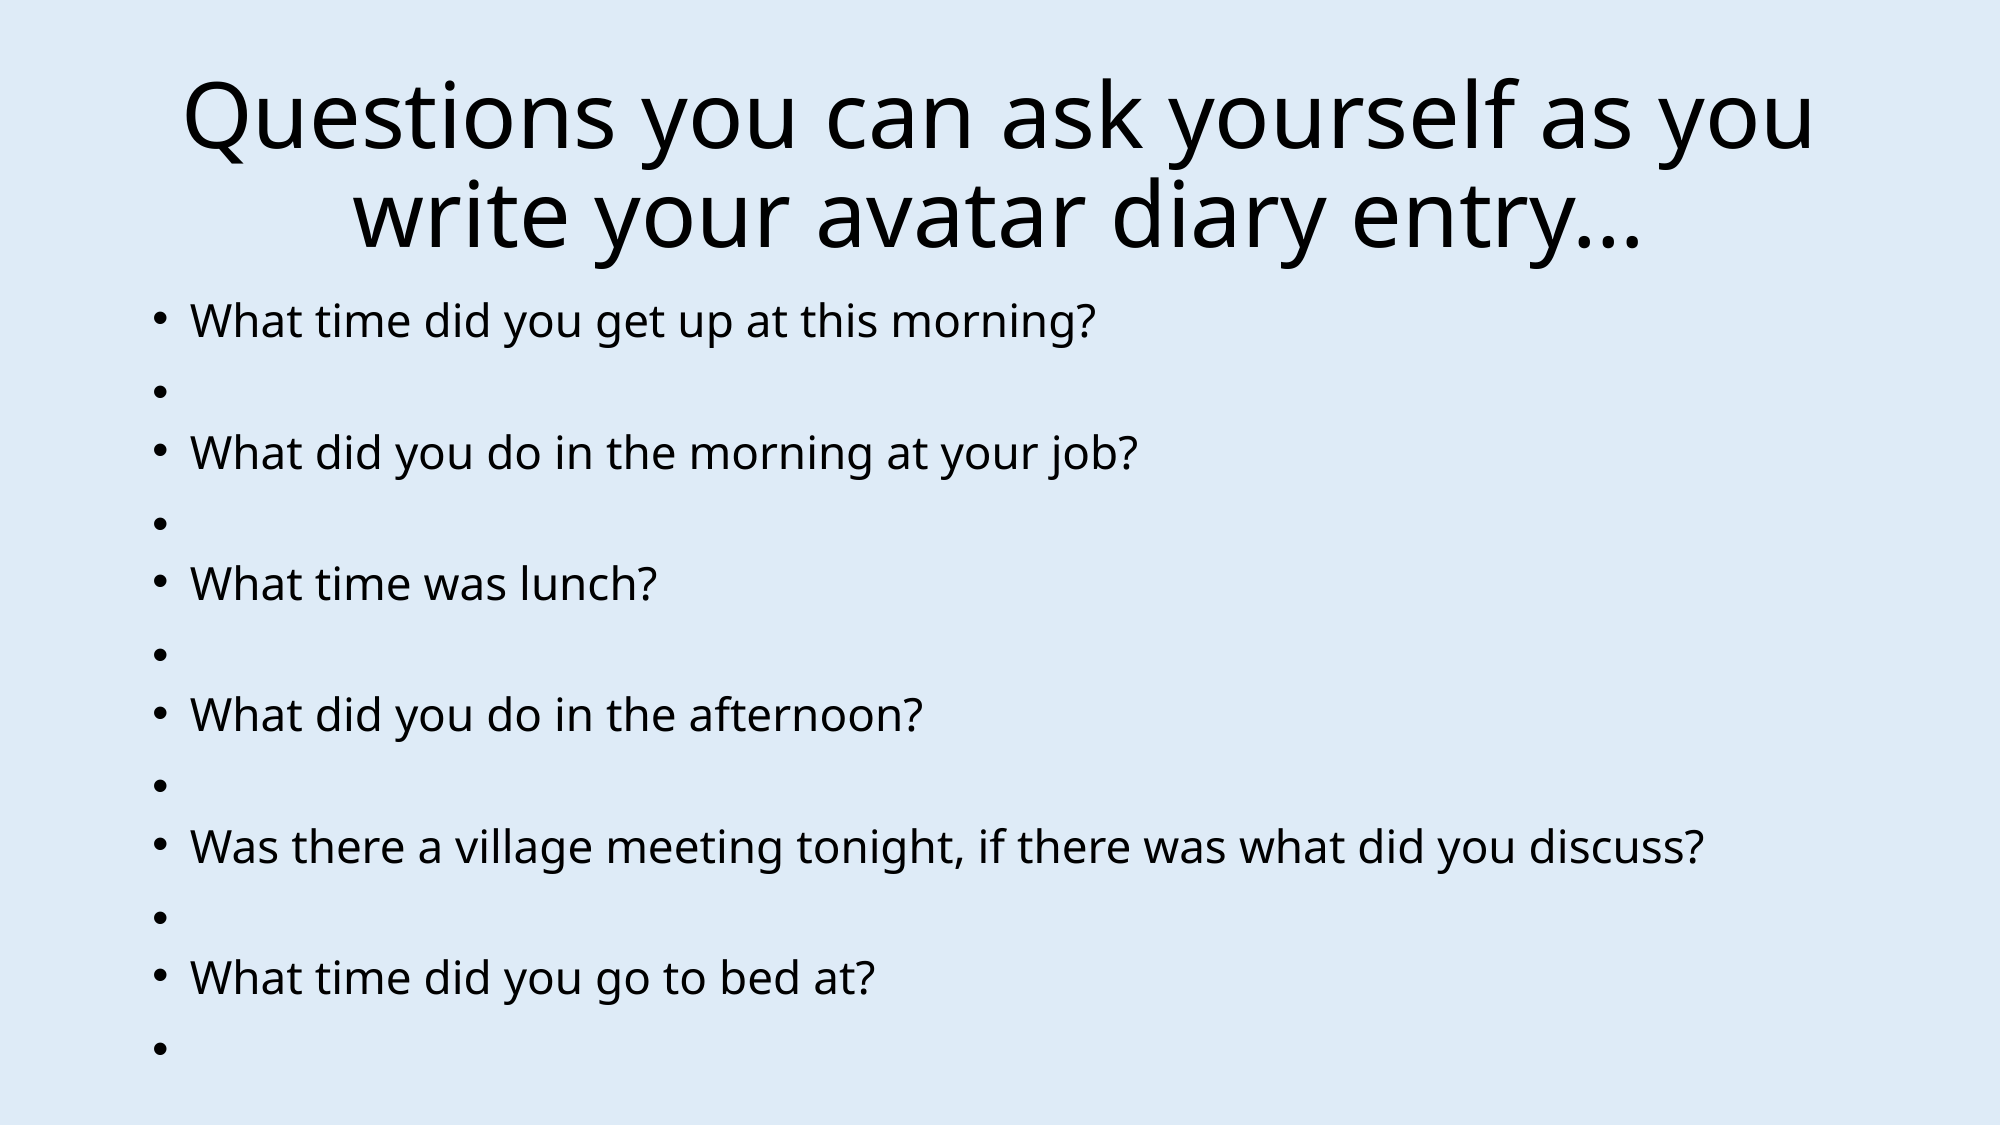

# Questions you can ask yourself as you write your avatar diary entry…
What time did you get up at this morning?
What did you do in the morning at your job?
What time was lunch?
What did you do in the afternoon?
Was there a village meeting tonight, if there was what did you discuss?
What time did you go to bed at?